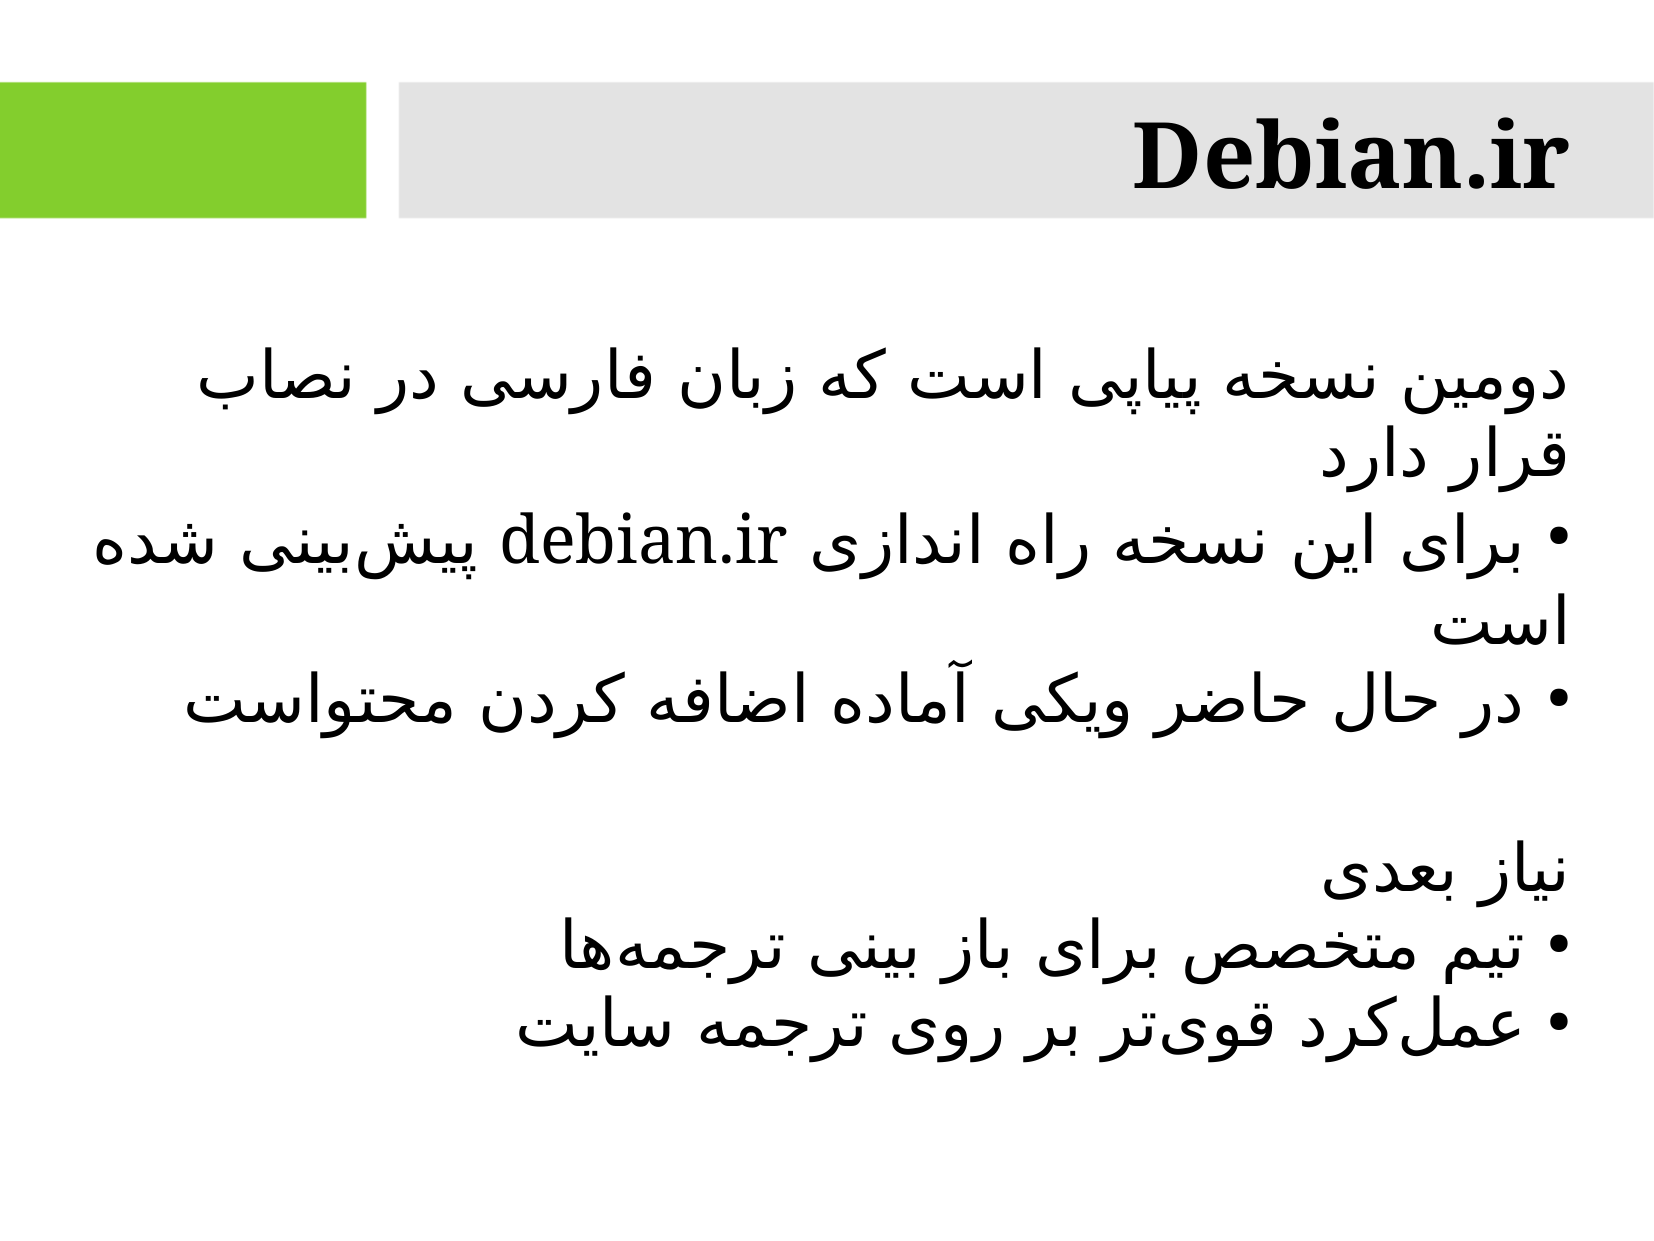

# Debian.ir
دومین نسخه پیاپی است که زبان فارسی در نصاب قرار دارد
 برای این نسخه راه اندازی debian.ir پیش‌بینی شده است
 در حال حاضر ویکی آماده اضافه کردن محتواست
نیاز بعدی
 تیم متخصص برای باز بینی ترجمه‌ها
 عمل‌کرد قوی‌تر بر روی ترجمه سایت